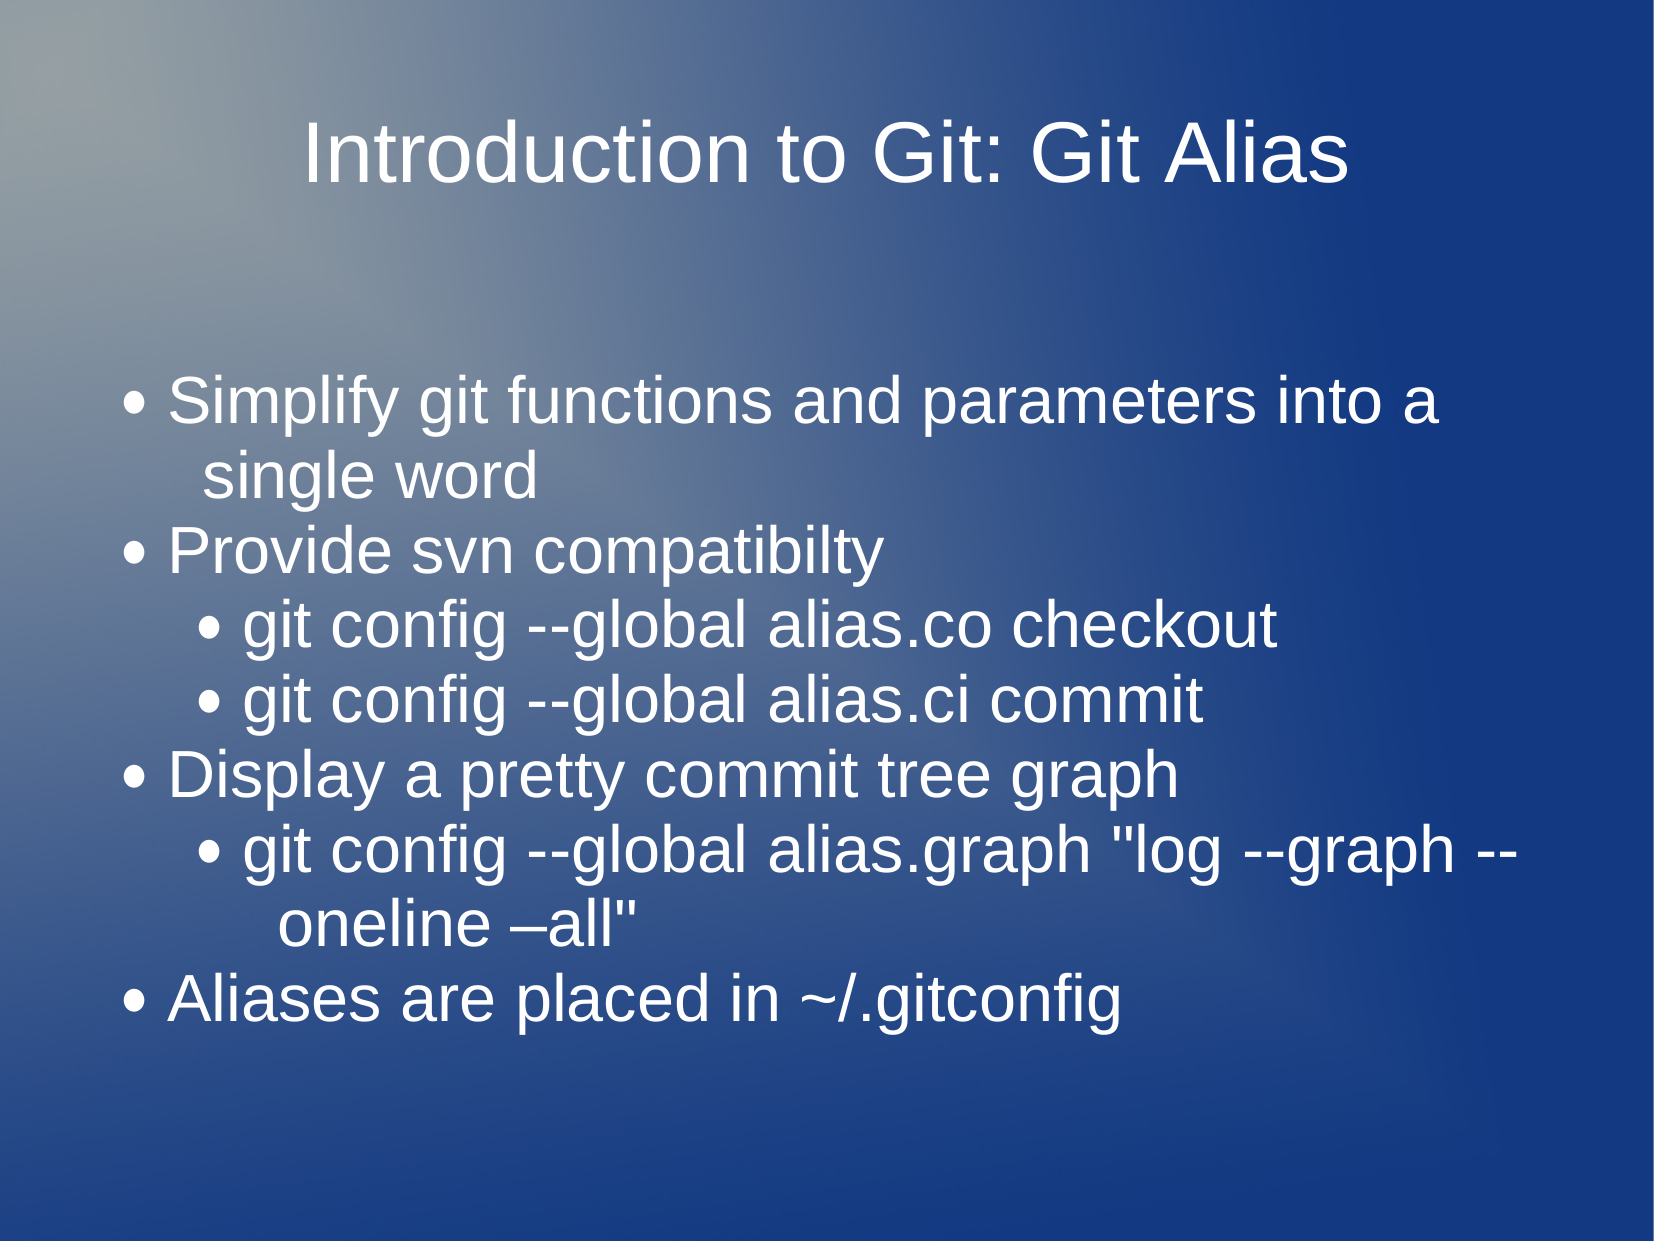

# Introduction to Git: Git Alias
Simplify git functions and parameters into a single word
Provide svn compatibilty
git config --global alias.co checkout
git config --global alias.ci commit
Display a pretty commit tree graph
git config --global alias.graph "log --graph --oneline –all"
Aliases are placed in ~/.gitconfig